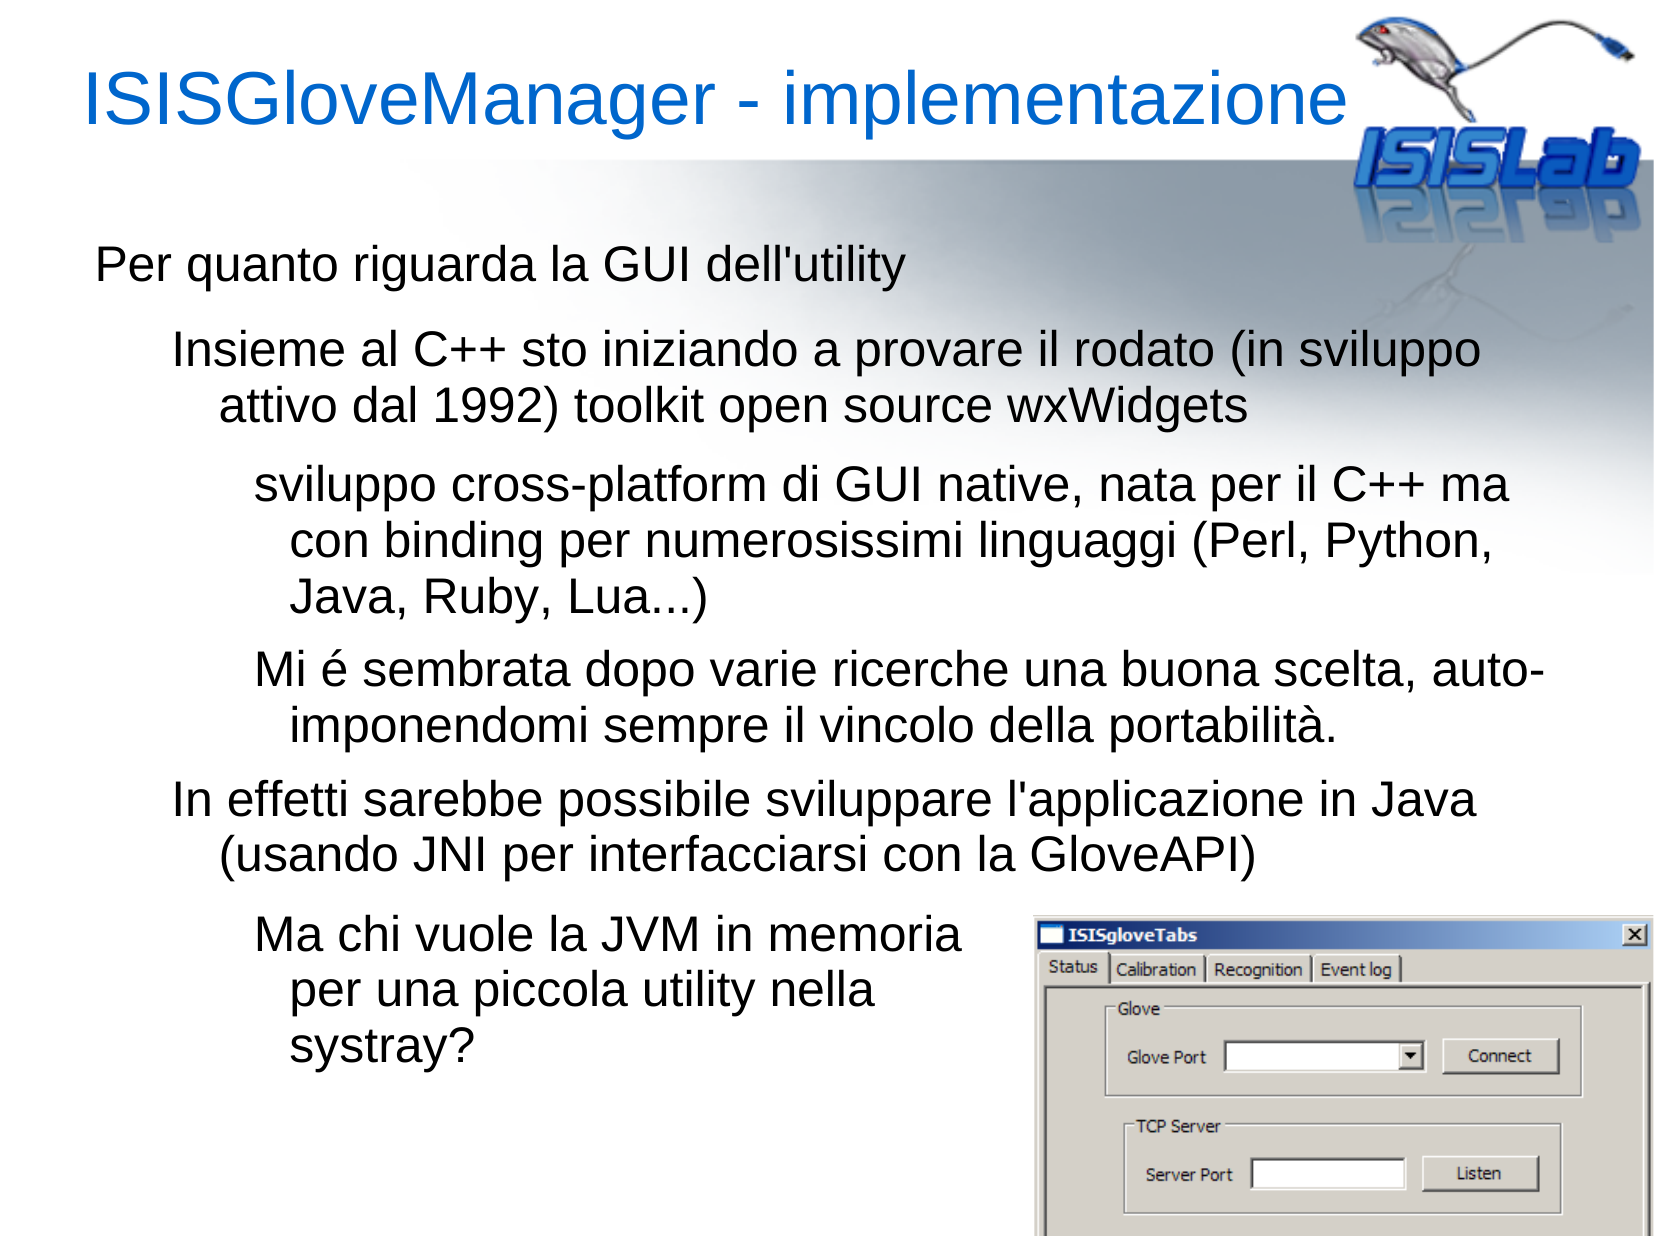

ISISGloveManager - implementazione
# Per quanto riguarda la GUI dell'utility
Insieme al C++ sto iniziando a provare il rodato (in sviluppo attivo dal 1992) toolkit open source wxWidgets
sviluppo cross-platform di GUI native, nata per il C++ ma con binding per numerosissimi linguaggi (Perl, Python, Java, Ruby, Lua...)
Mi é sembrata dopo varie ricerche una buona scelta, auto-imponendomi sempre il vincolo della portabilità.
In effetti sarebbe possibile sviluppare l'applicazione in Java (usando JNI per interfacciarsi con la GloveAPI)
Ma chi vuole la JVM in memoria
per una piccola utility nella
systray?